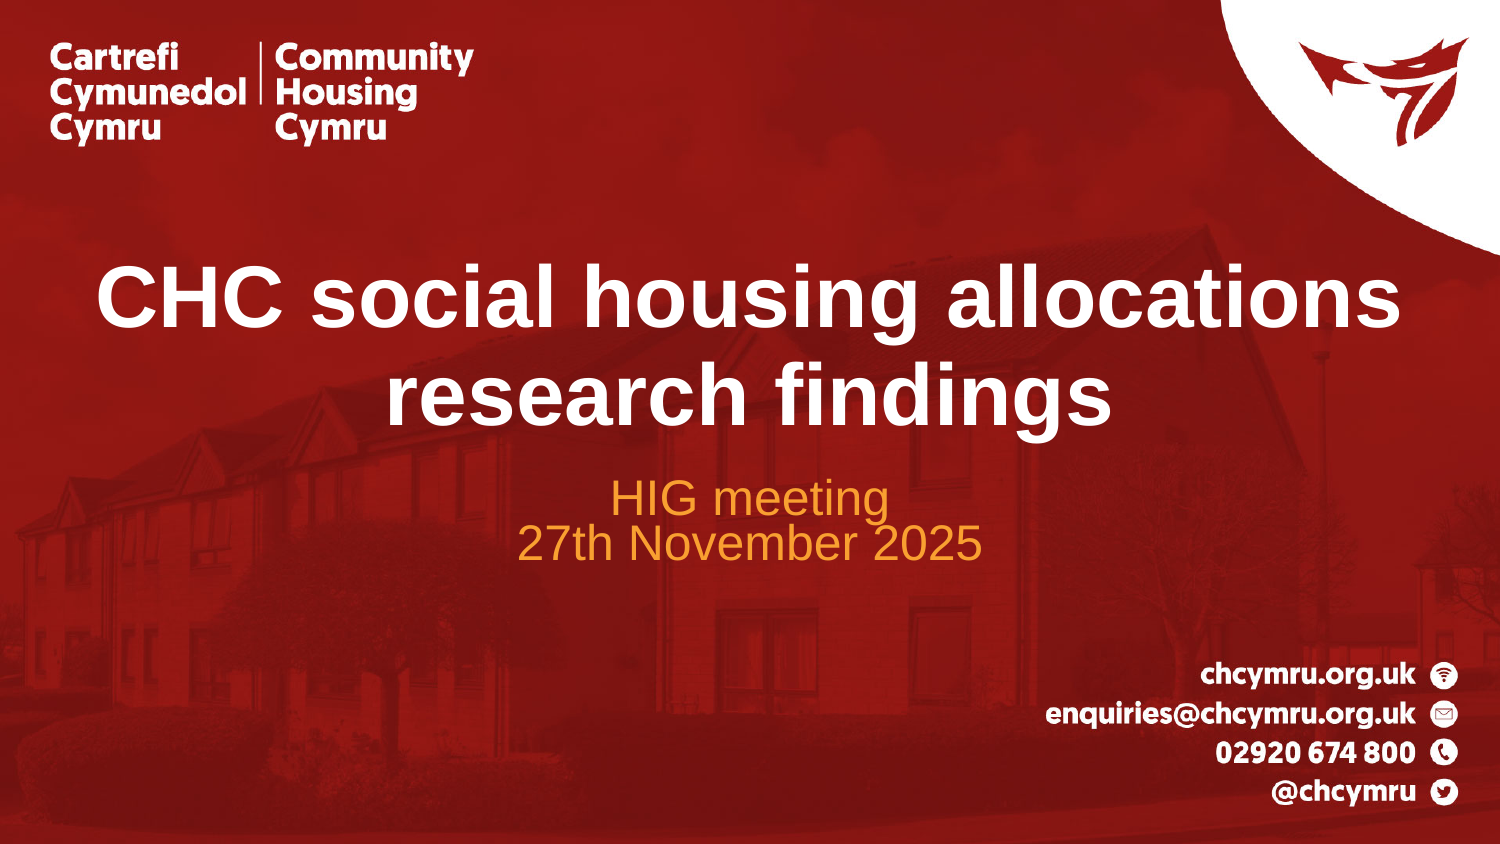

# CHC social housing allocations research findings
HIG meeting
27th November 2025